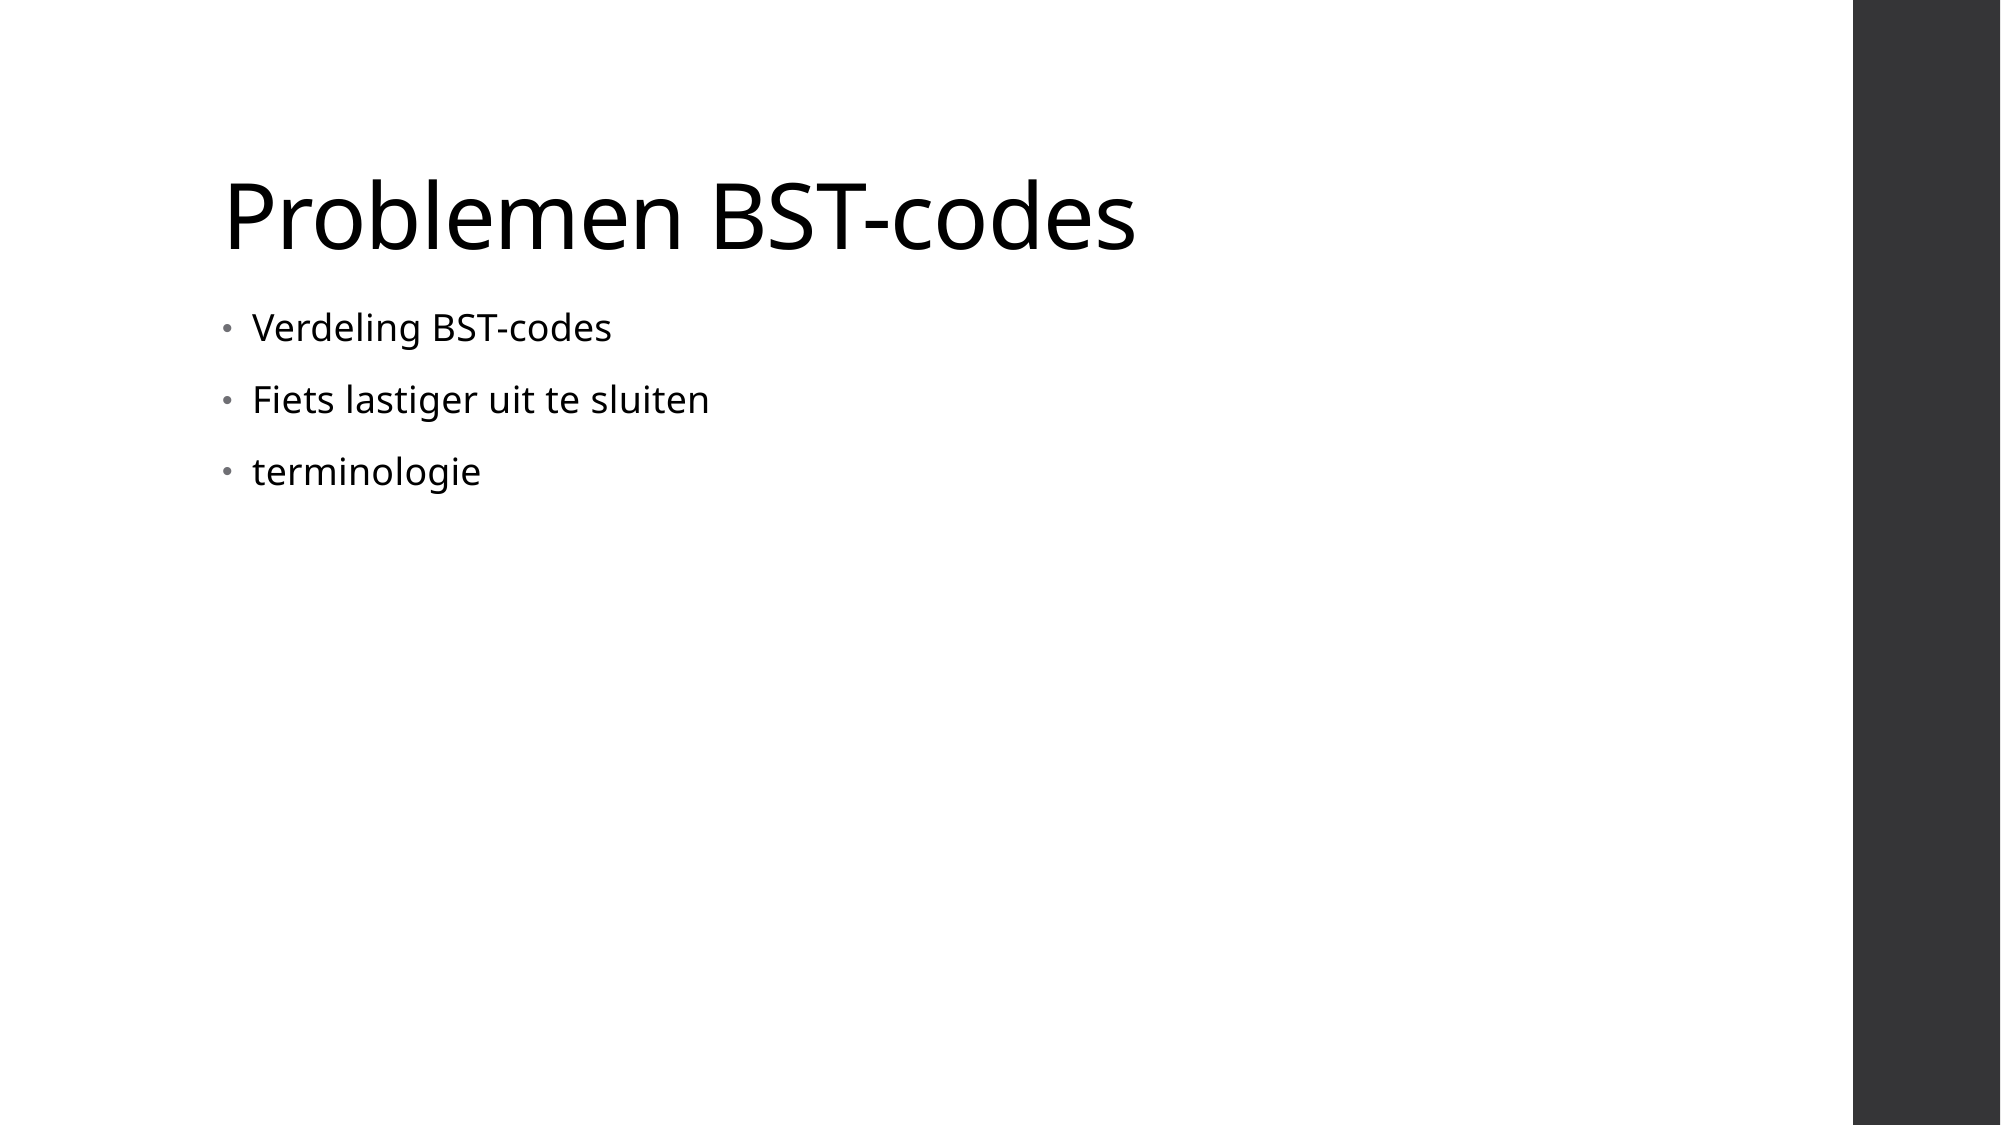

# Problemen BST-codes
Verdeling BST-codes
Fiets lastiger uit te sluiten
terminologie